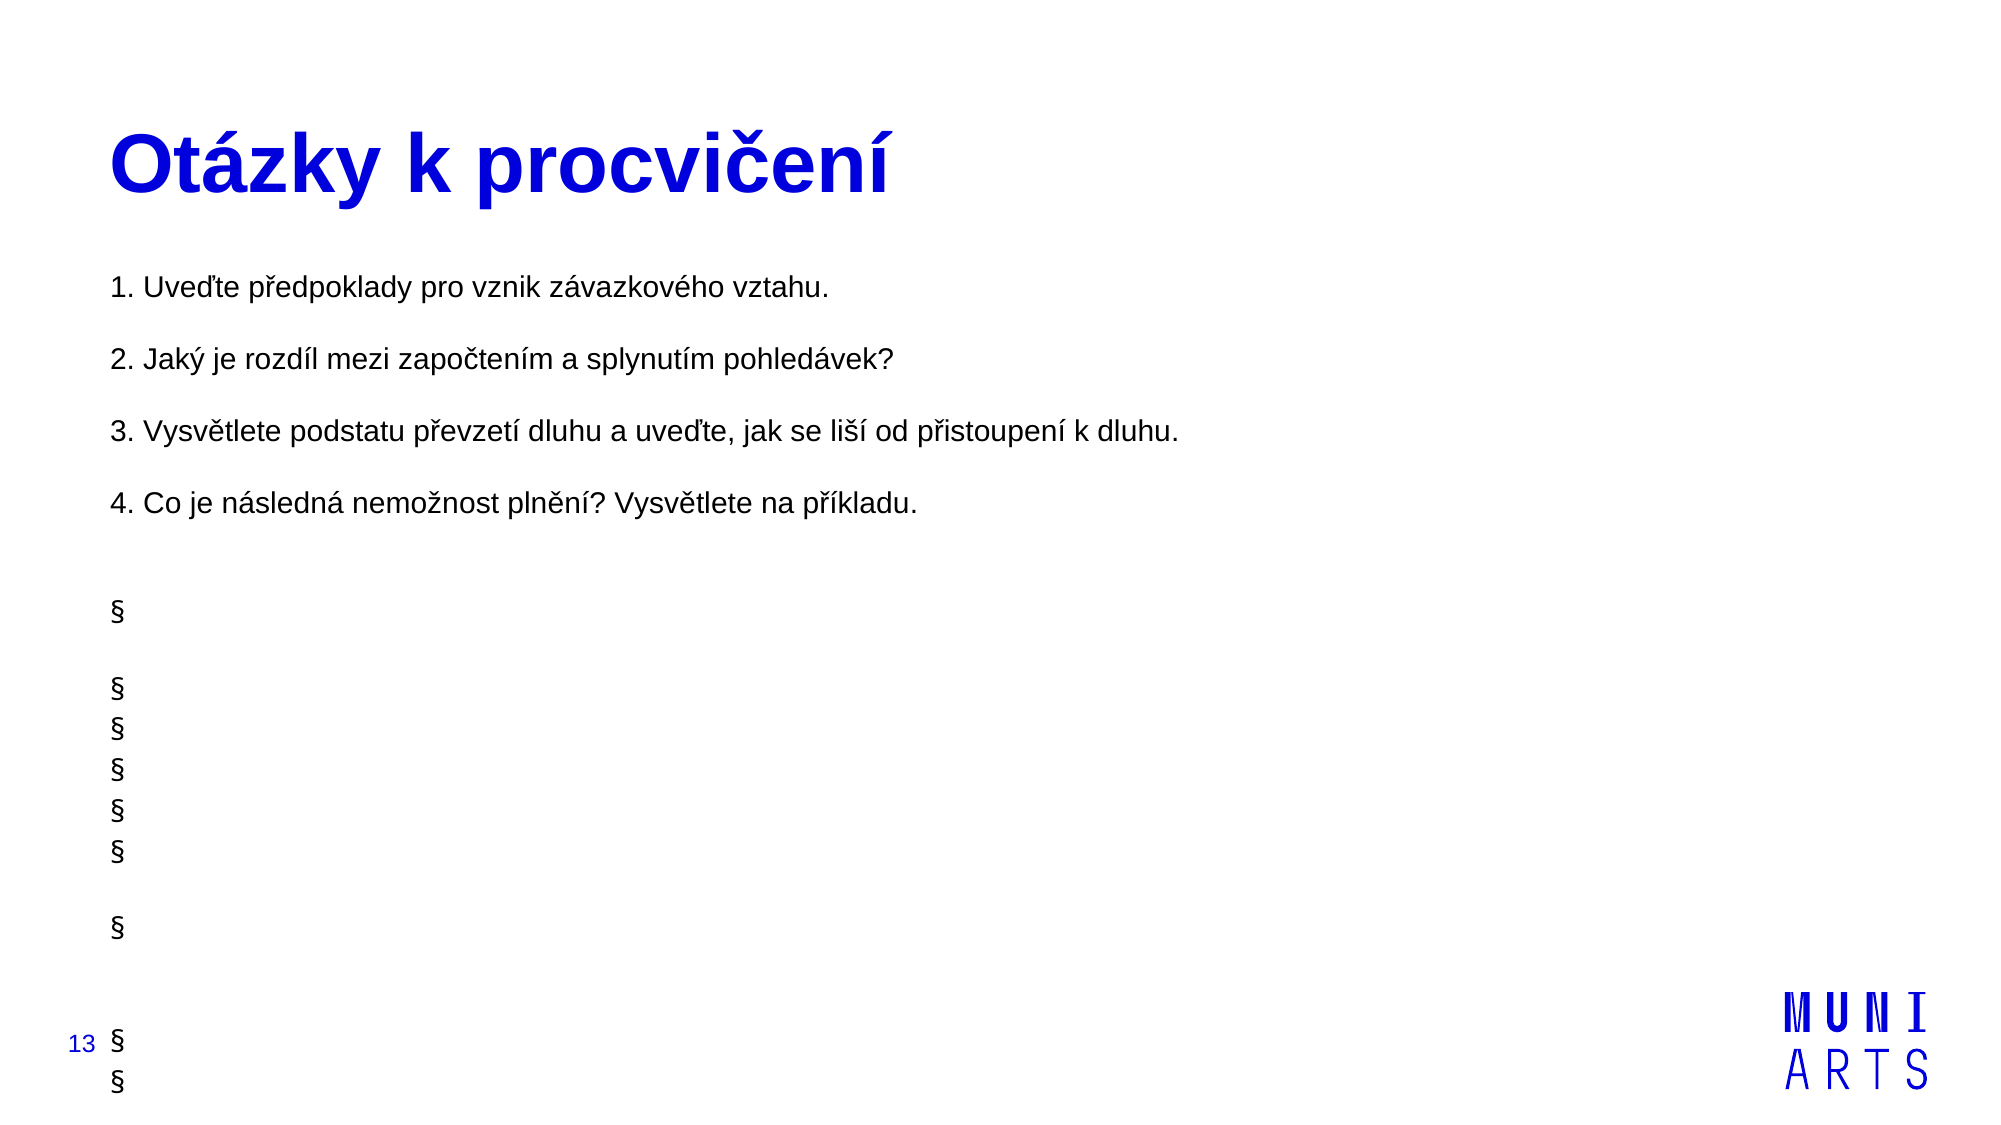

# Otázky k procvičení
1. Uveďte předpoklady pro vznik závazkového vztahu.
2. Jaký je rozdíl mezi započtením a splynutím pohledávek?
3. Vysvětlete podstatu převzetí dluhu a uveďte, jak se liší od přistoupení k dluhu.
4. Co je následná nemožnost plnění? Vysvětlete na příkladu.